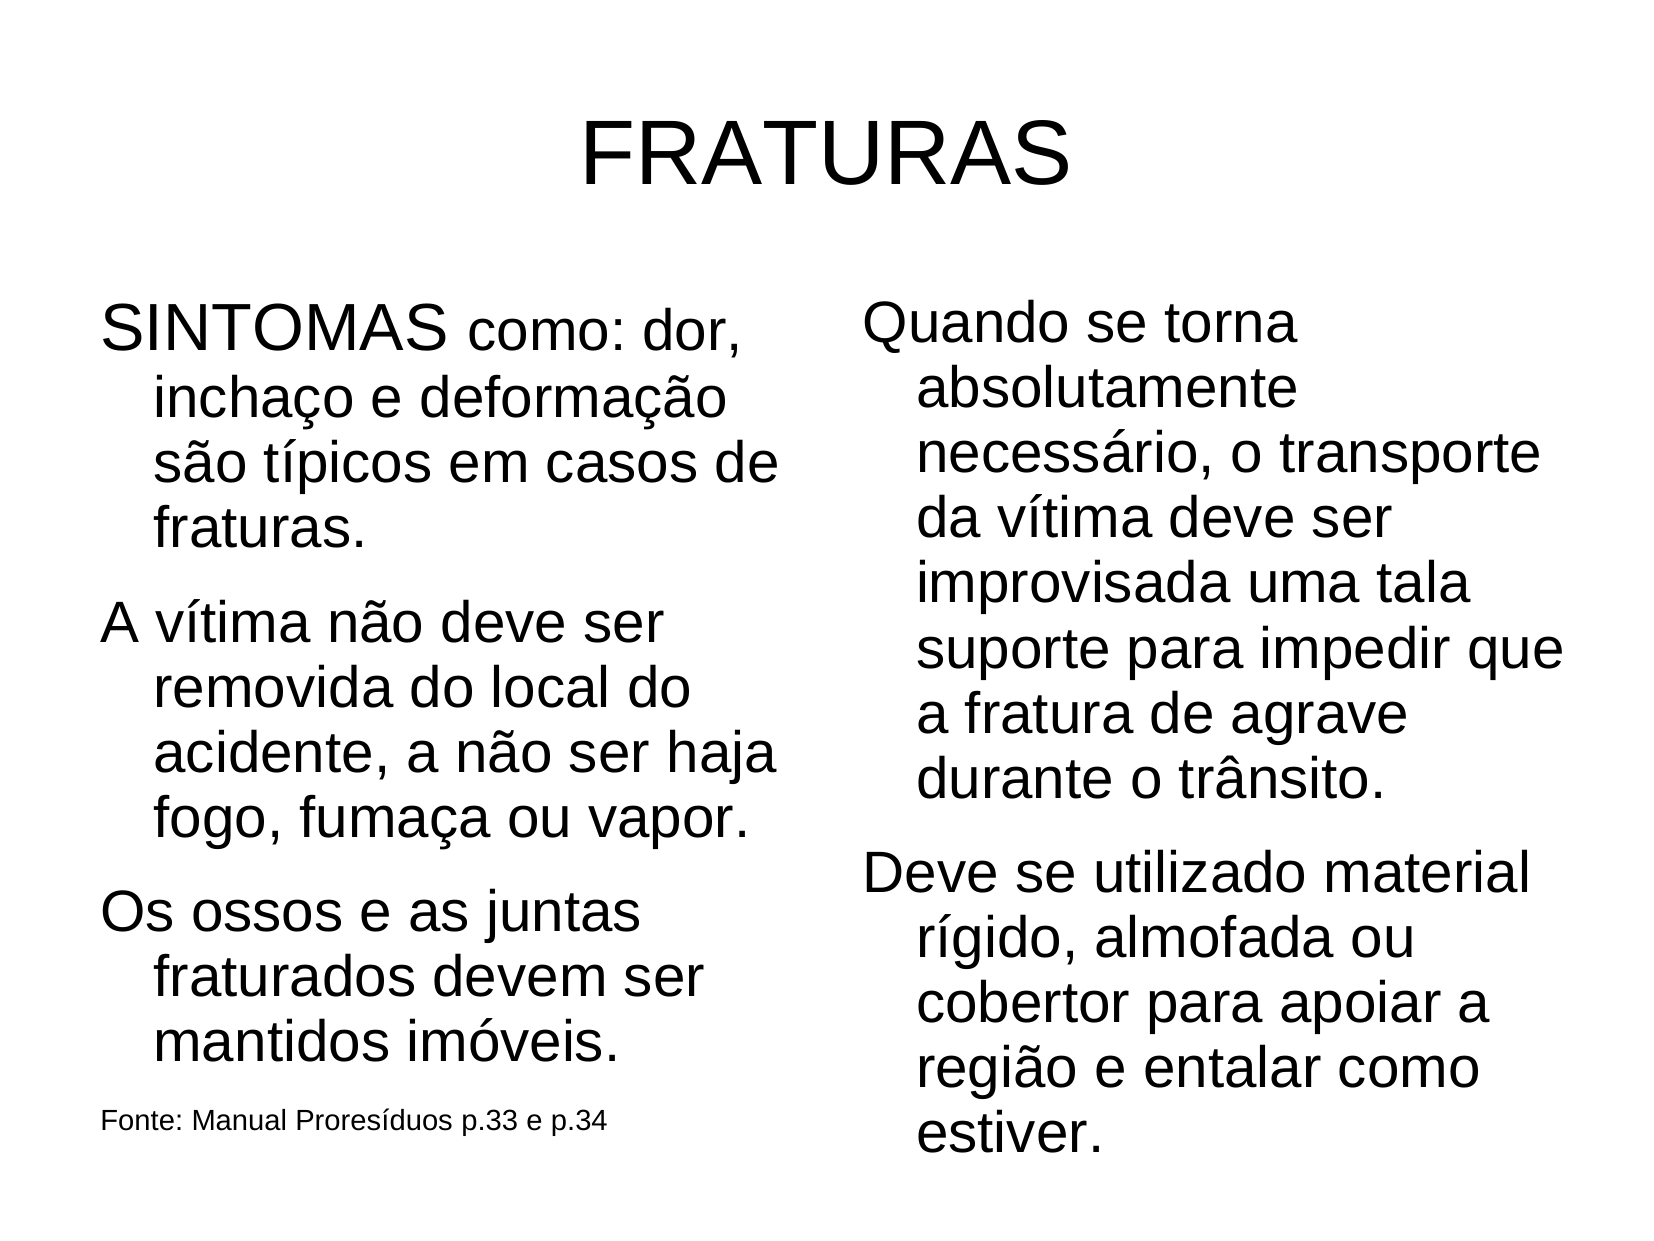

# FRATURAS
SINTOMAS como: dor, inchaço e deformação são típicos em casos de fraturas.
A vítima não deve ser removida do local do acidente, a não ser haja fogo, fumaça ou vapor.
Os ossos e as juntas fraturados devem ser mantidos imóveis.
Fonte: Manual Proresíduos p.33 e p.34
Quando se torna absolutamente necessário, o transporte da vítima deve ser improvisada uma tala suporte para impedir que a fratura de agrave durante o trânsito.
Deve se utilizado material rígido, almofada ou cobertor para apoiar a região e entalar como estiver.